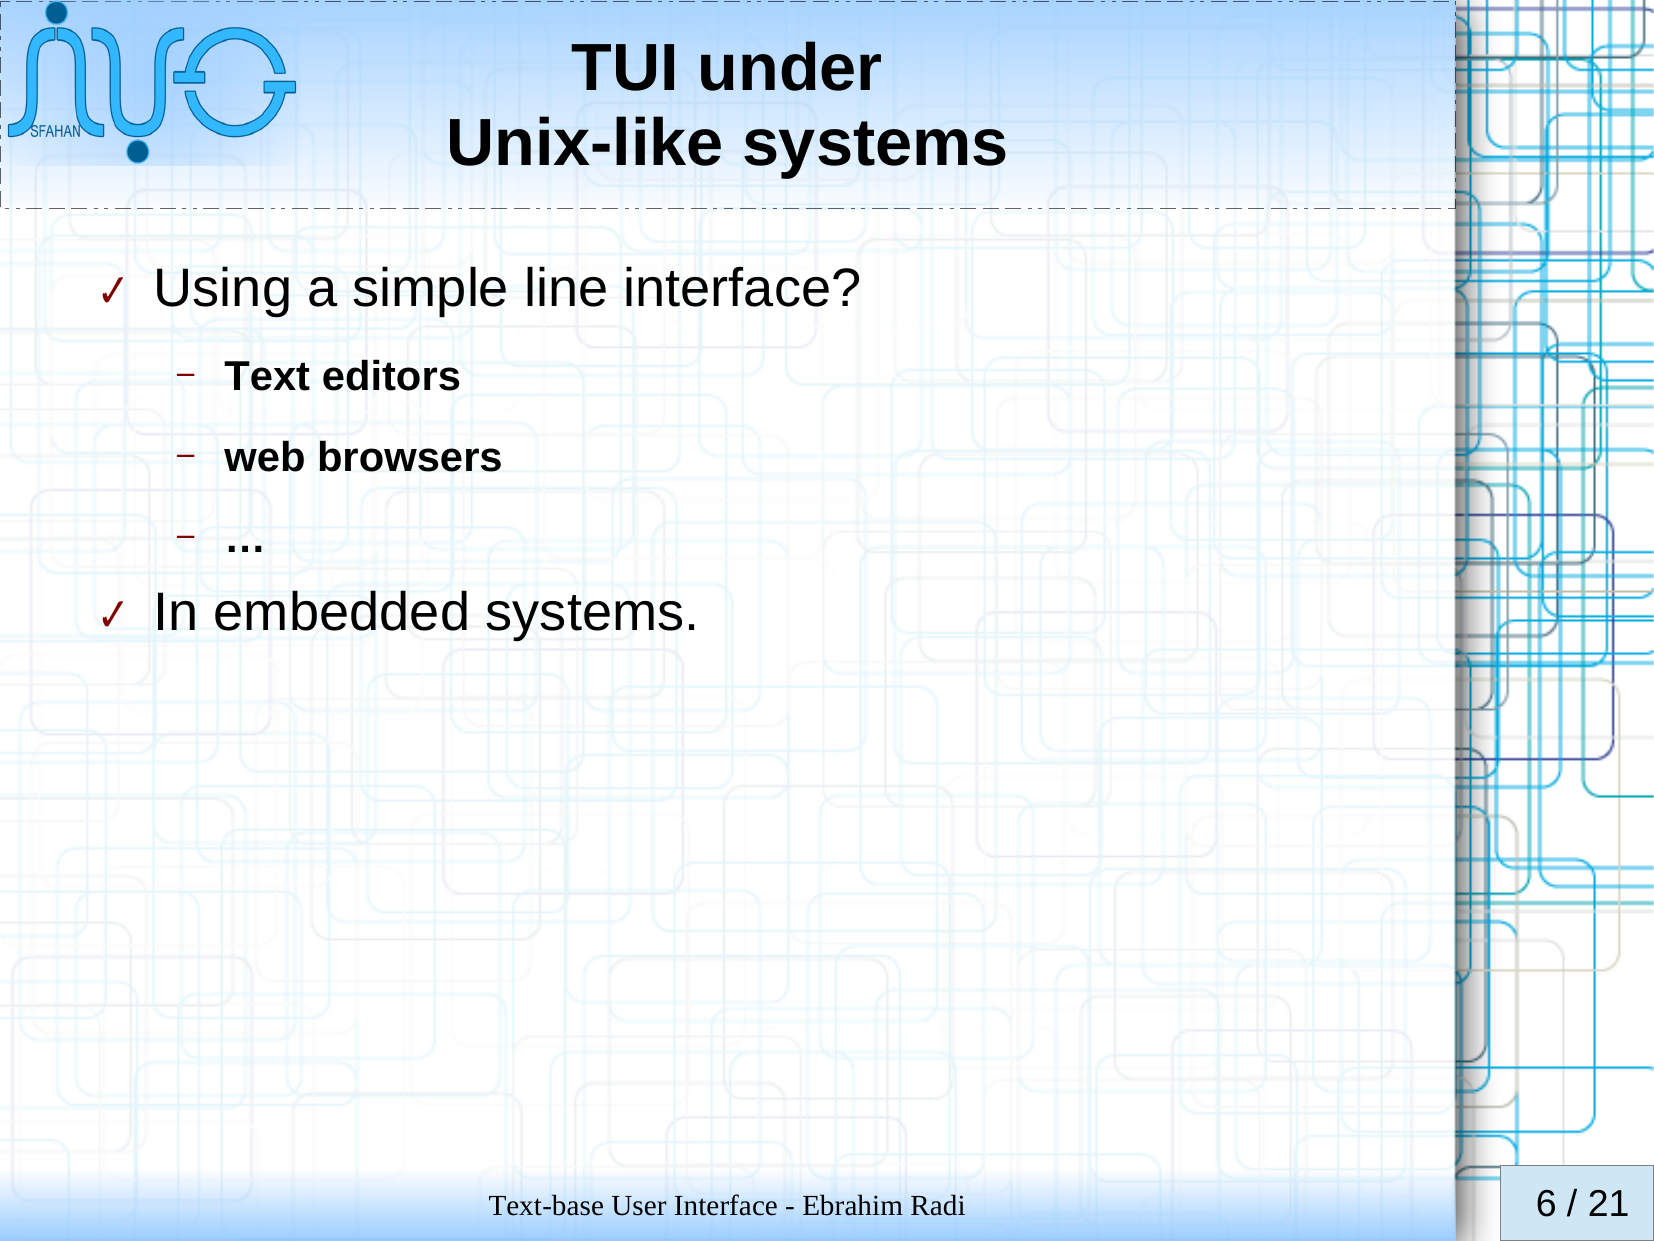

# TUI under Unix-like systems
Using a simple line interface?
Text editors
web browsers
…
In embedded systems.
Text-base User Interface - Ebrahim Radi